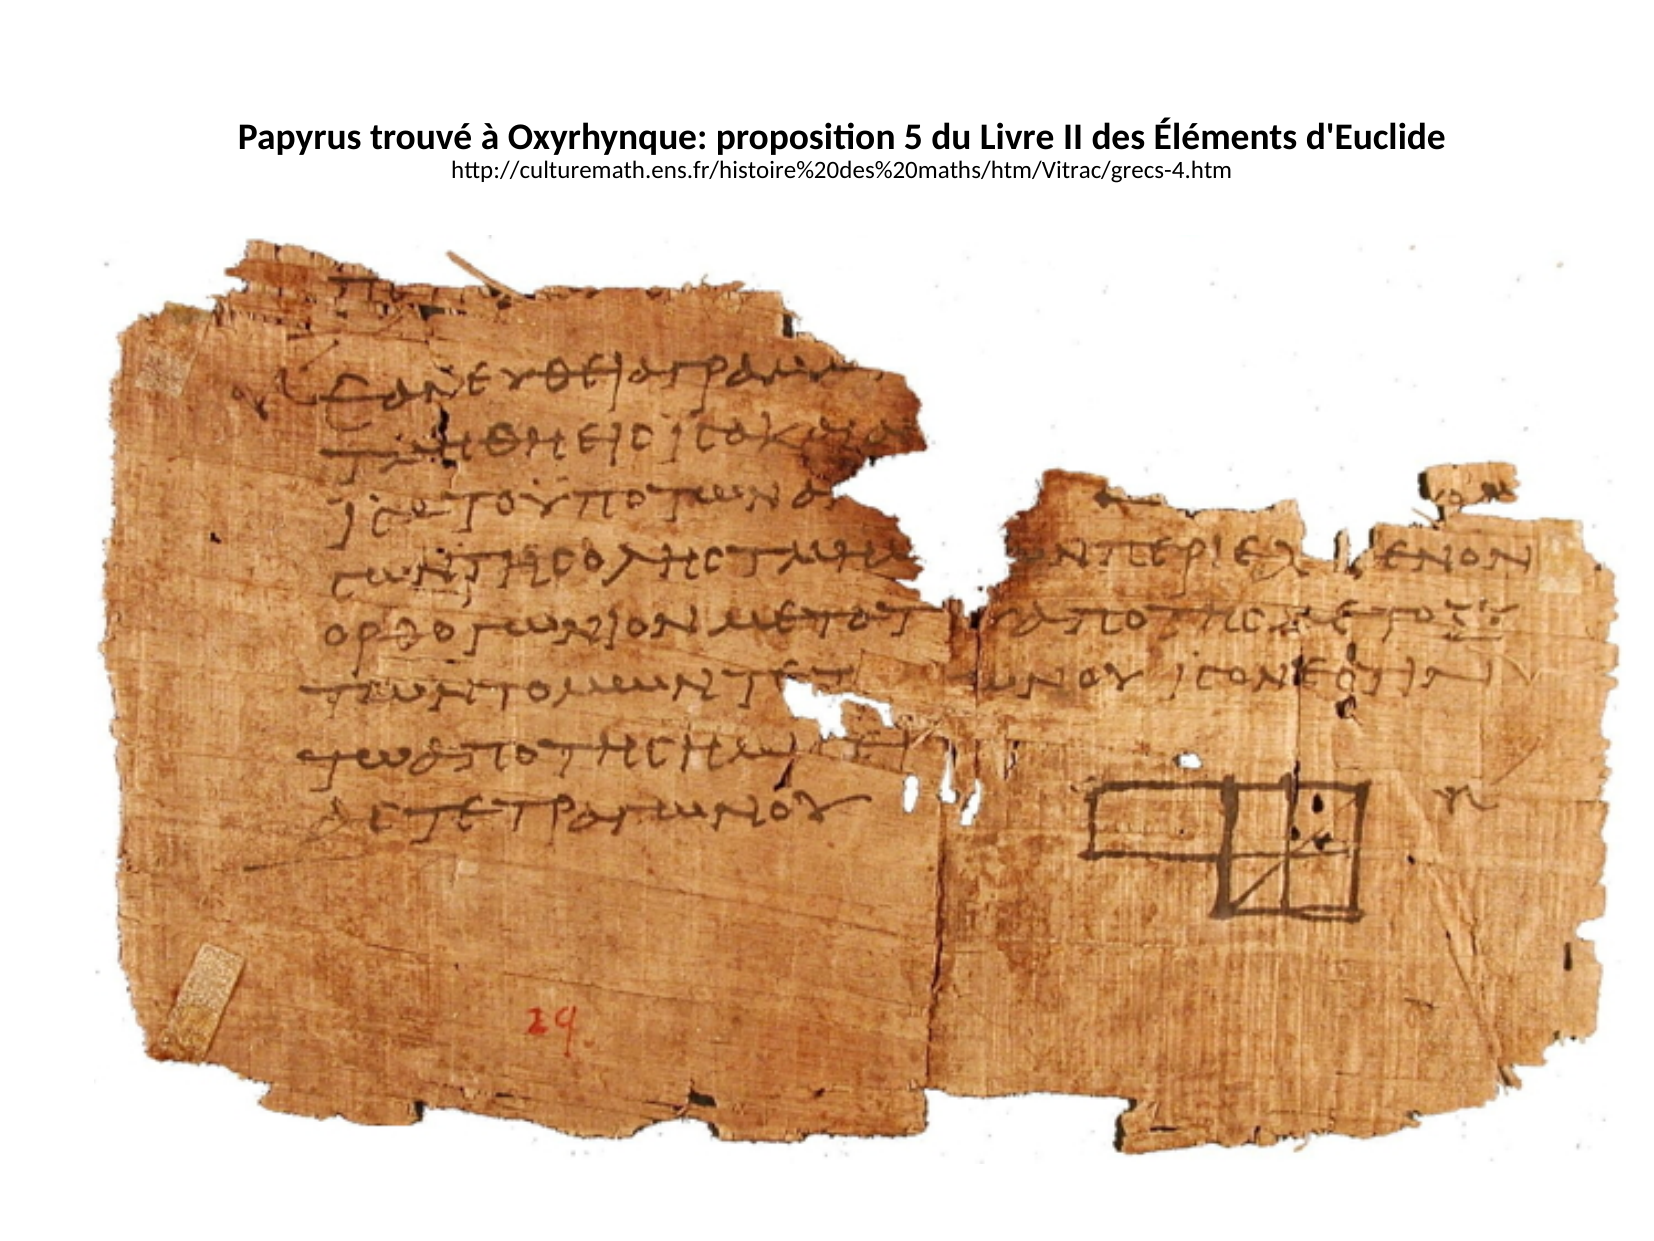

# Papyrus trouvé à Oxyrhynque: proposition 5 du Livre II des Éléments d'Euclide http://culturemath.ens.fr/histoire%20des%20maths/htm/Vitrac/grecs-4.htm